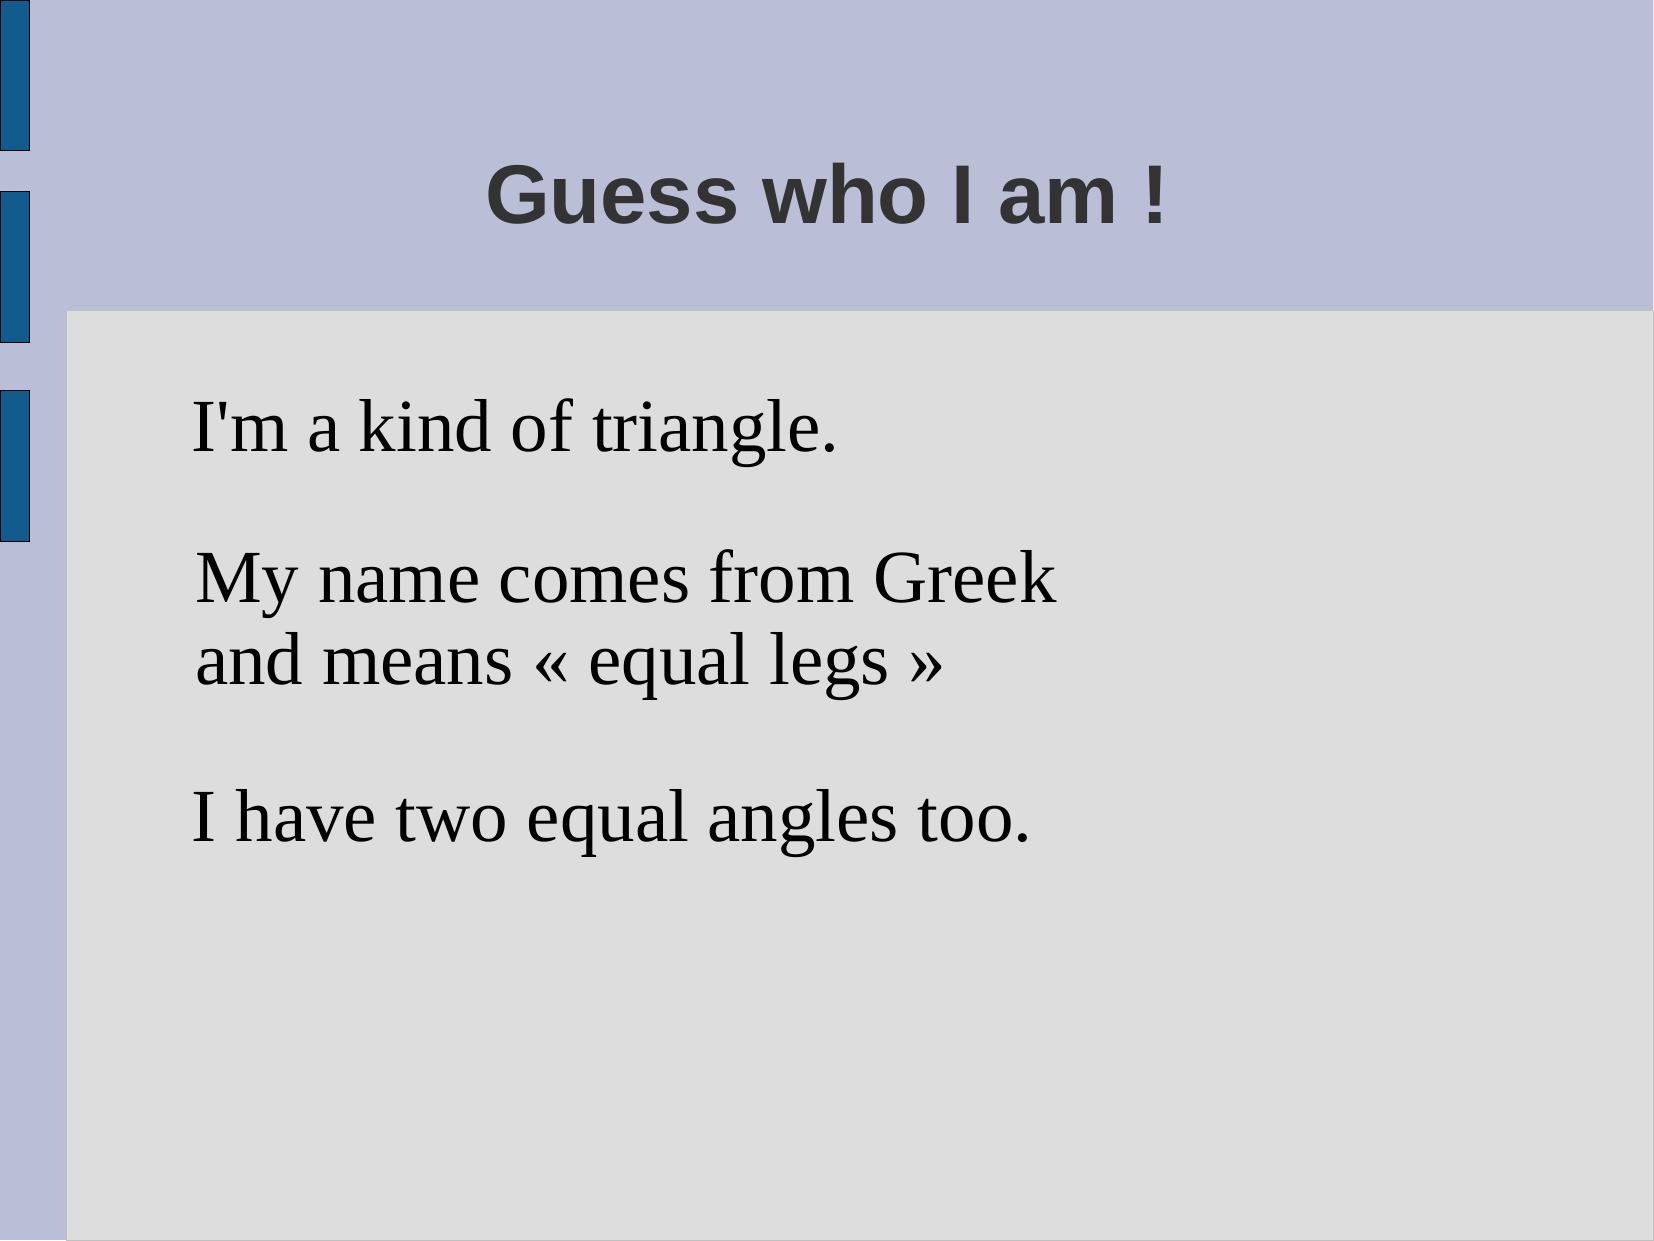

# Guess who I am !
I'm a kind of triangle.
My name comes from Greek
and means « equal legs »
I have two equal angles too.